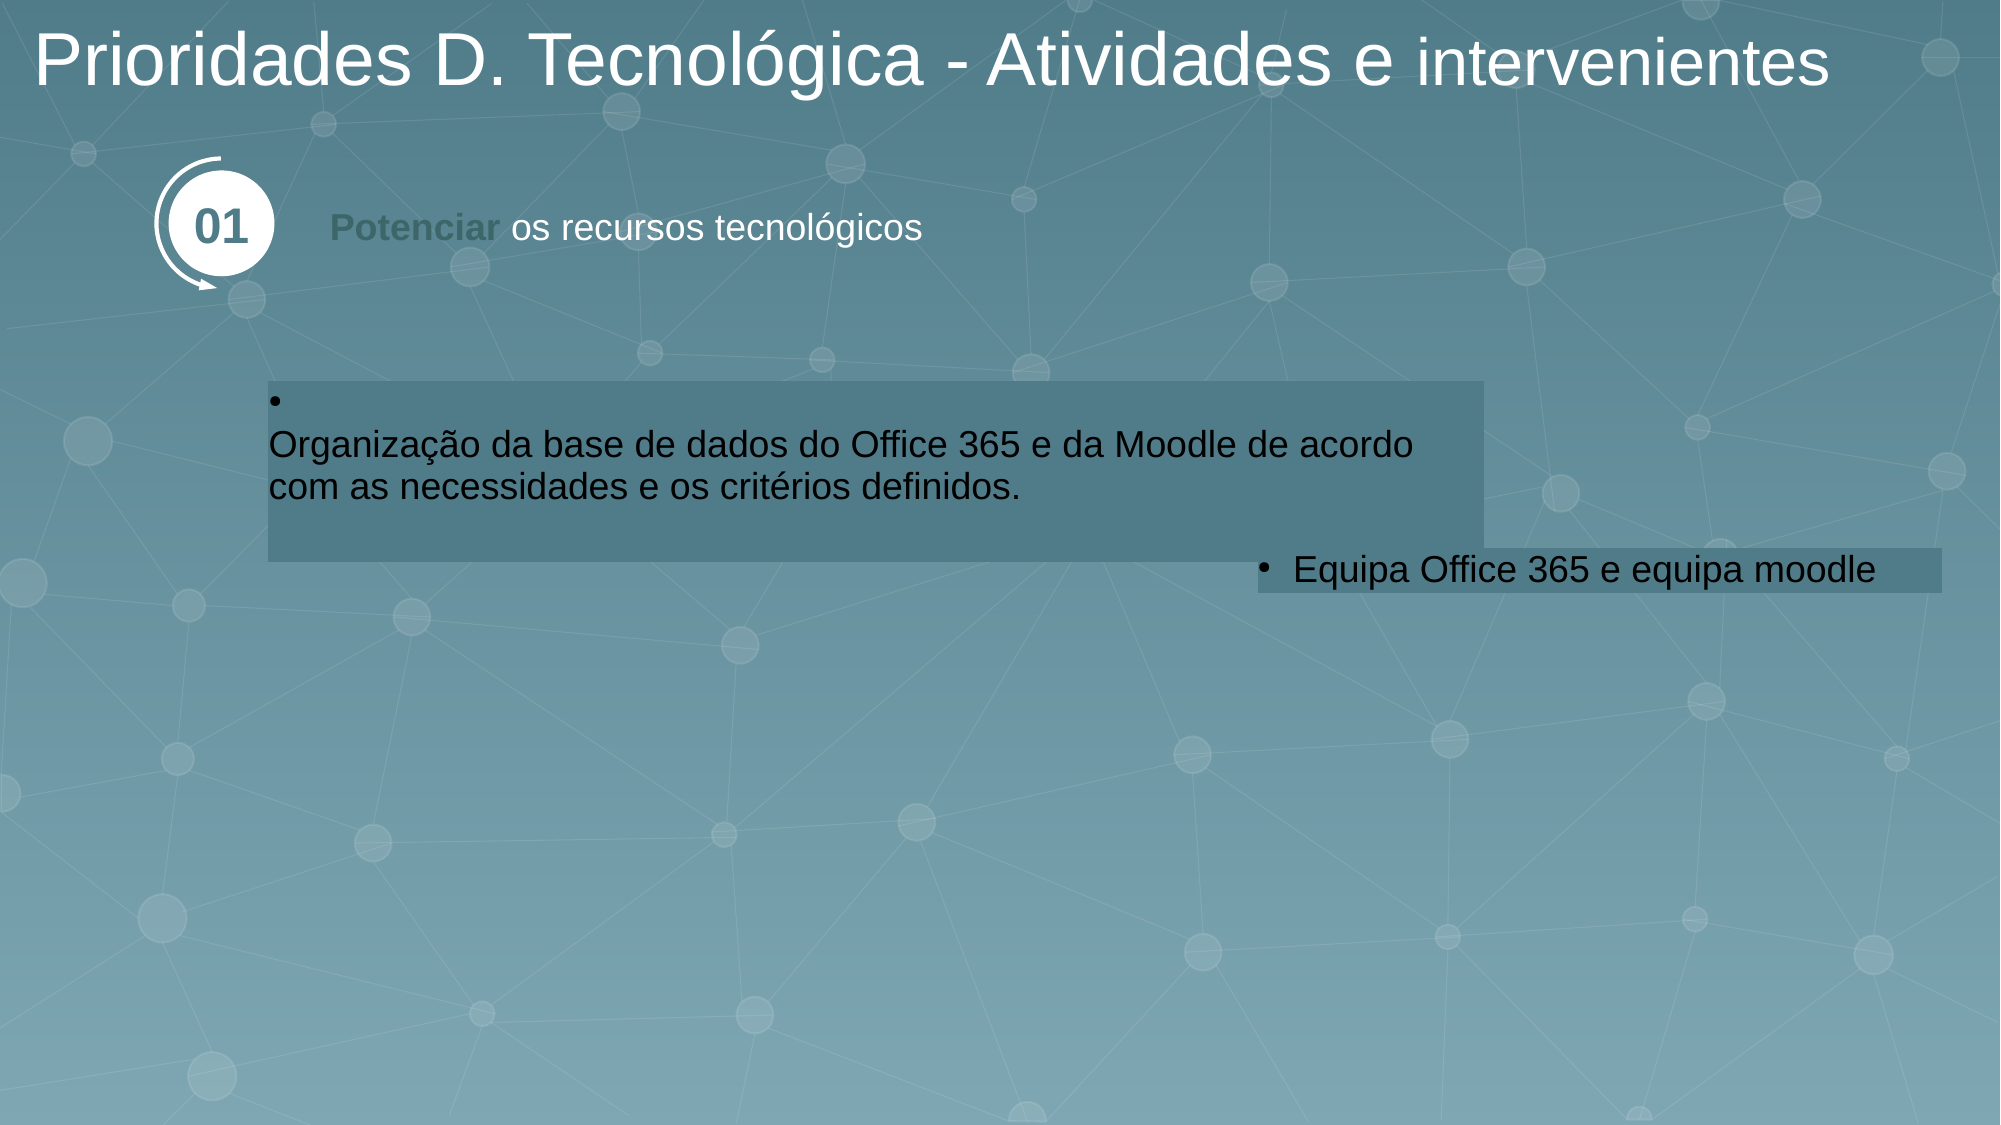

Prioridades D. Tecnológica - Atividades e intervenientes
01
Potenciar os recursos tecnológicos
| Organização da base de dados do Office 365 e da Moodle de acordo com as necessidades e os critérios definidos. |
| --- |
| Equipa Office 365 e equipa moodle |
| --- |